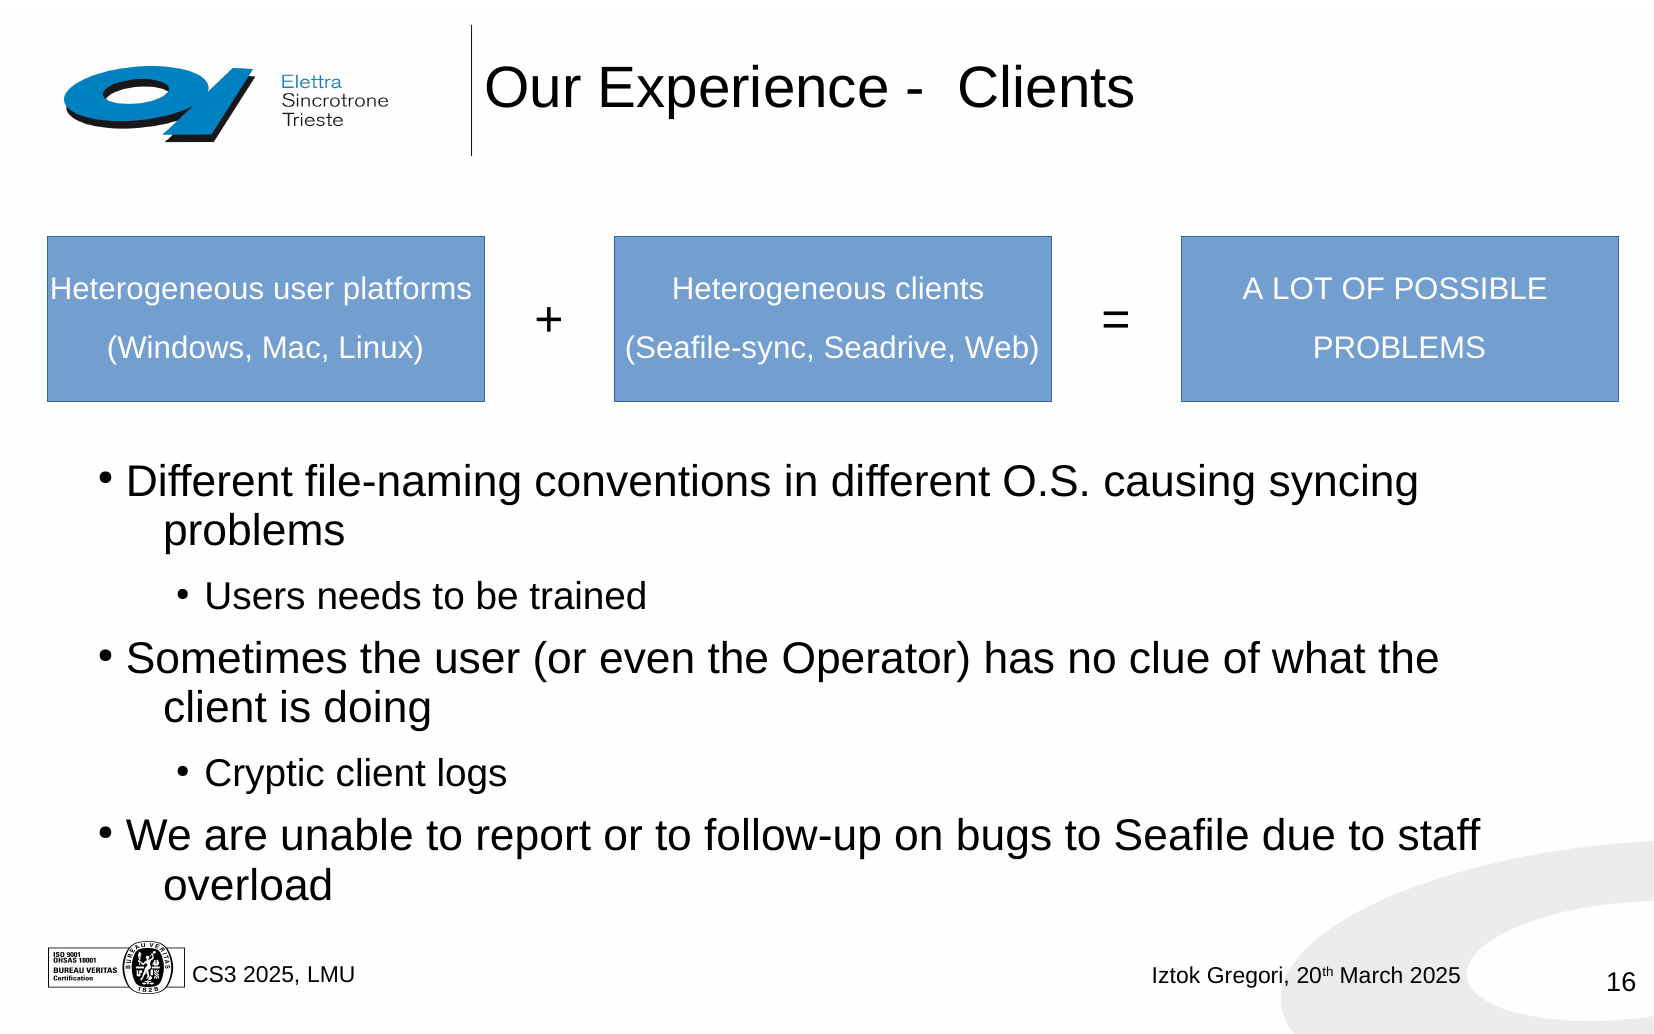

# Our Experience - Clients
Heterogeneous user platforms
(Windows, Mac, Linux)
Heterogeneous clients
(Seafile-sync, Seadrive, Web)
A LOT OF POSSIBLE
PROBLEMS
+
=
Different file-naming conventions in different O.S. causing syncing problems
Users needs to be trained
Sometimes the user (or even the Operator) has no clue of what the client is doing
Cryptic client logs
We are unable to report or to follow-up on bugs to Seafile due to staff overload